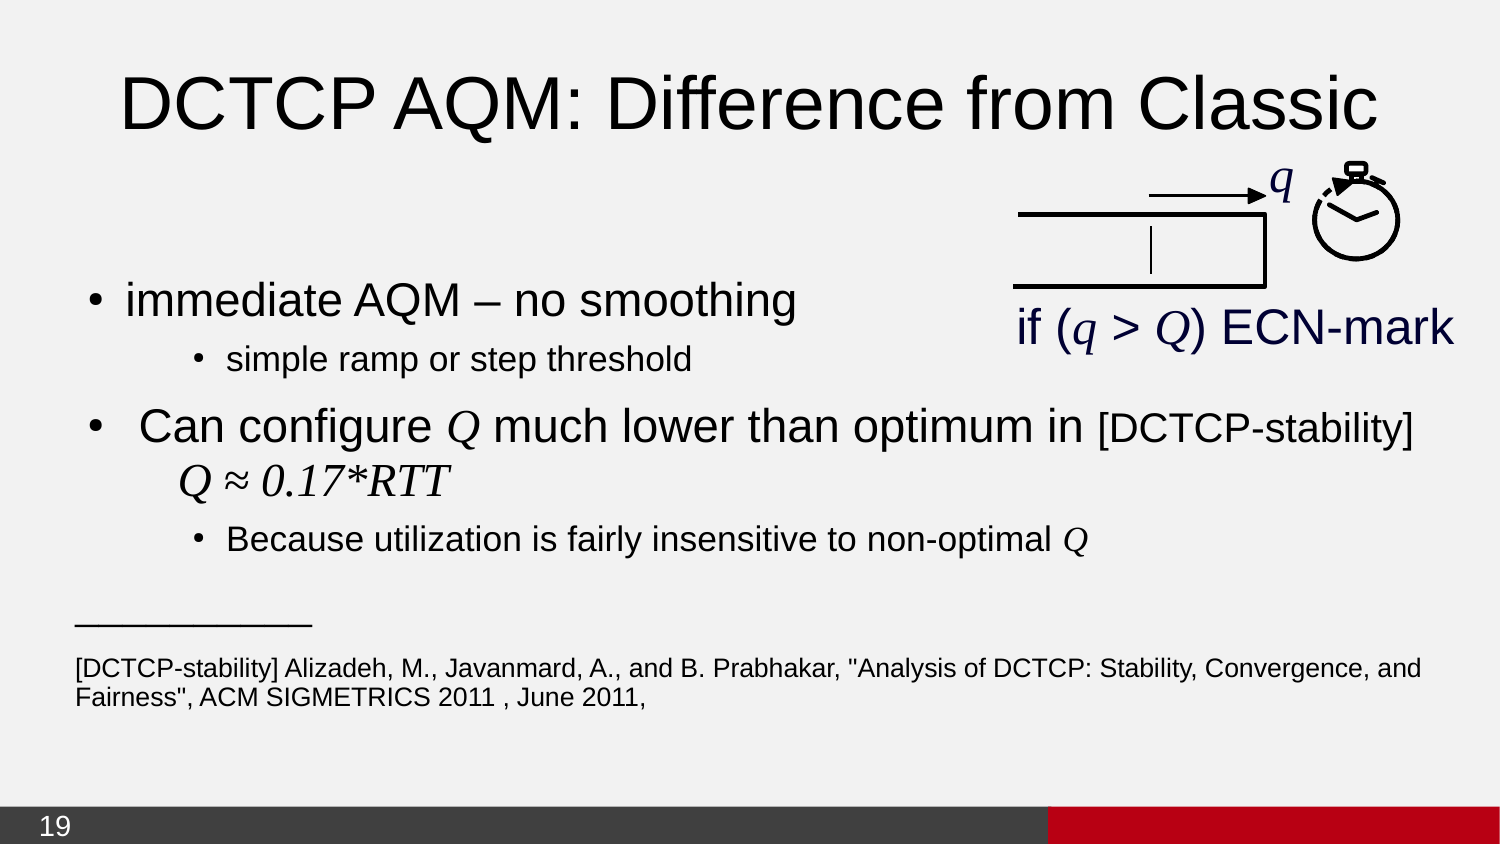

# DCTCP AQM: Difference from Classic
q
immediate AQM – no smoothing
simple ramp or step threshold
 Can configure Q much lower than optimum in [DCTCP-stability]
			Q ≈ 0.17*RTT
Because utilization is fairly insensitive to non-optimal Q
__________
[DCTCP-stability] Alizadeh, M., Javanmard, A., and B. Prabhakar, "Analysis of DCTCP: Stability, Convergence, and Fairness", ACM SIGMETRICS 2011 , June 2011,
if (q > Q) ECN-mark
19